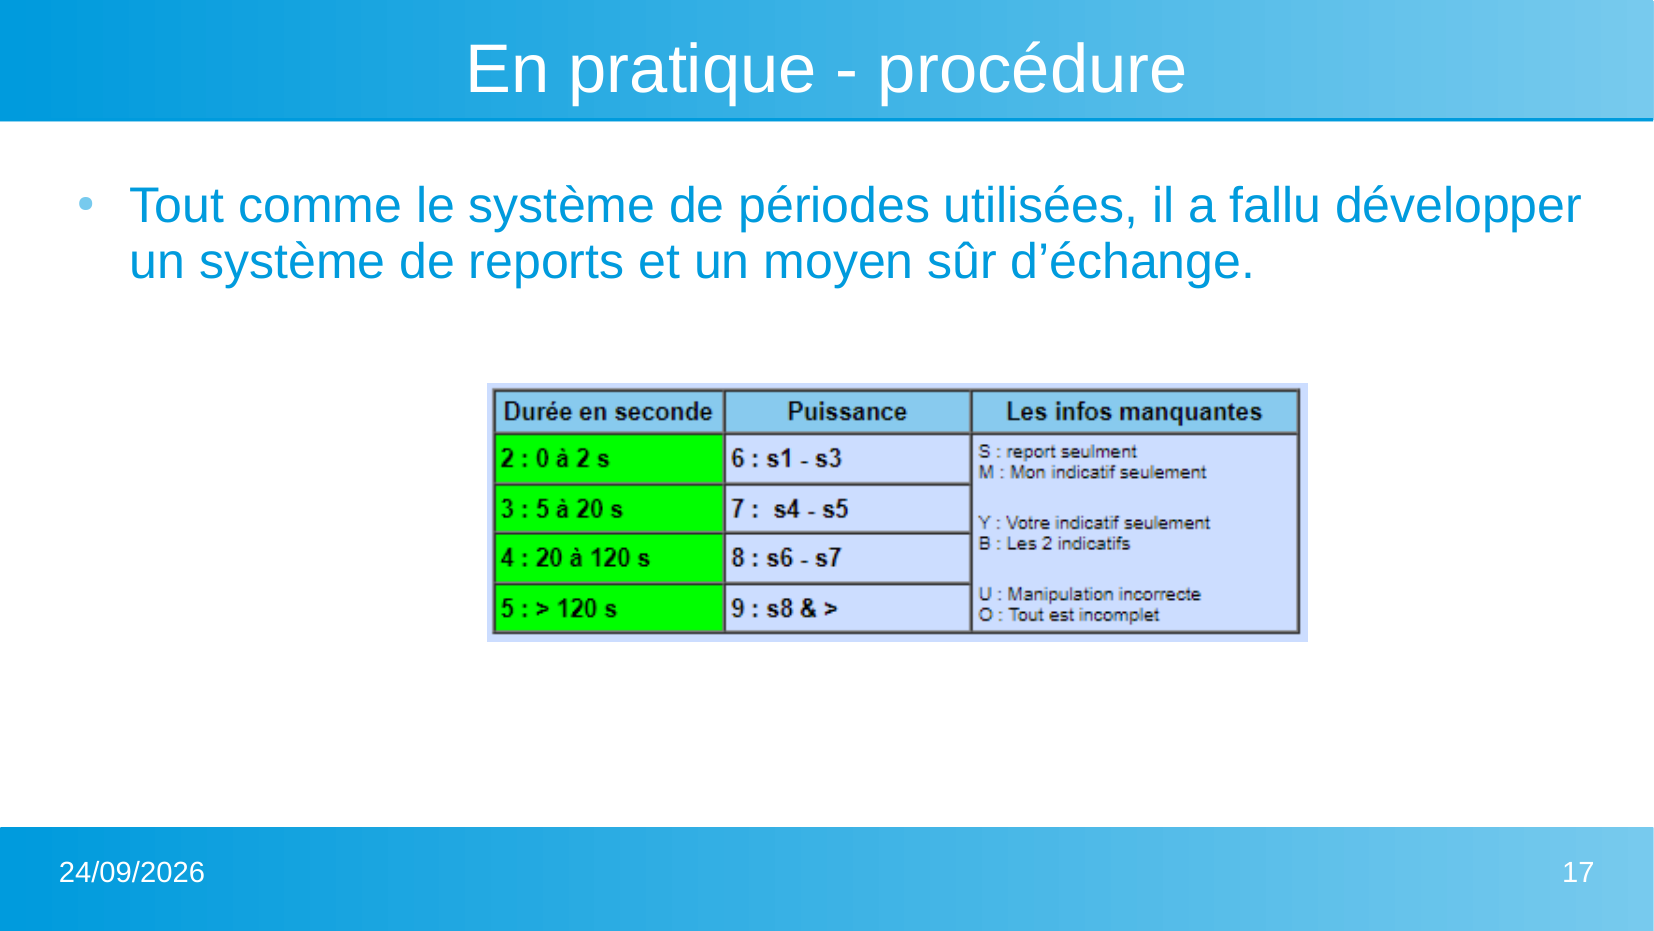

# En pratique - procédure
Tout comme le système de périodes utilisées, il a fallu développer un système de reports et un moyen sûr d’échange.
17